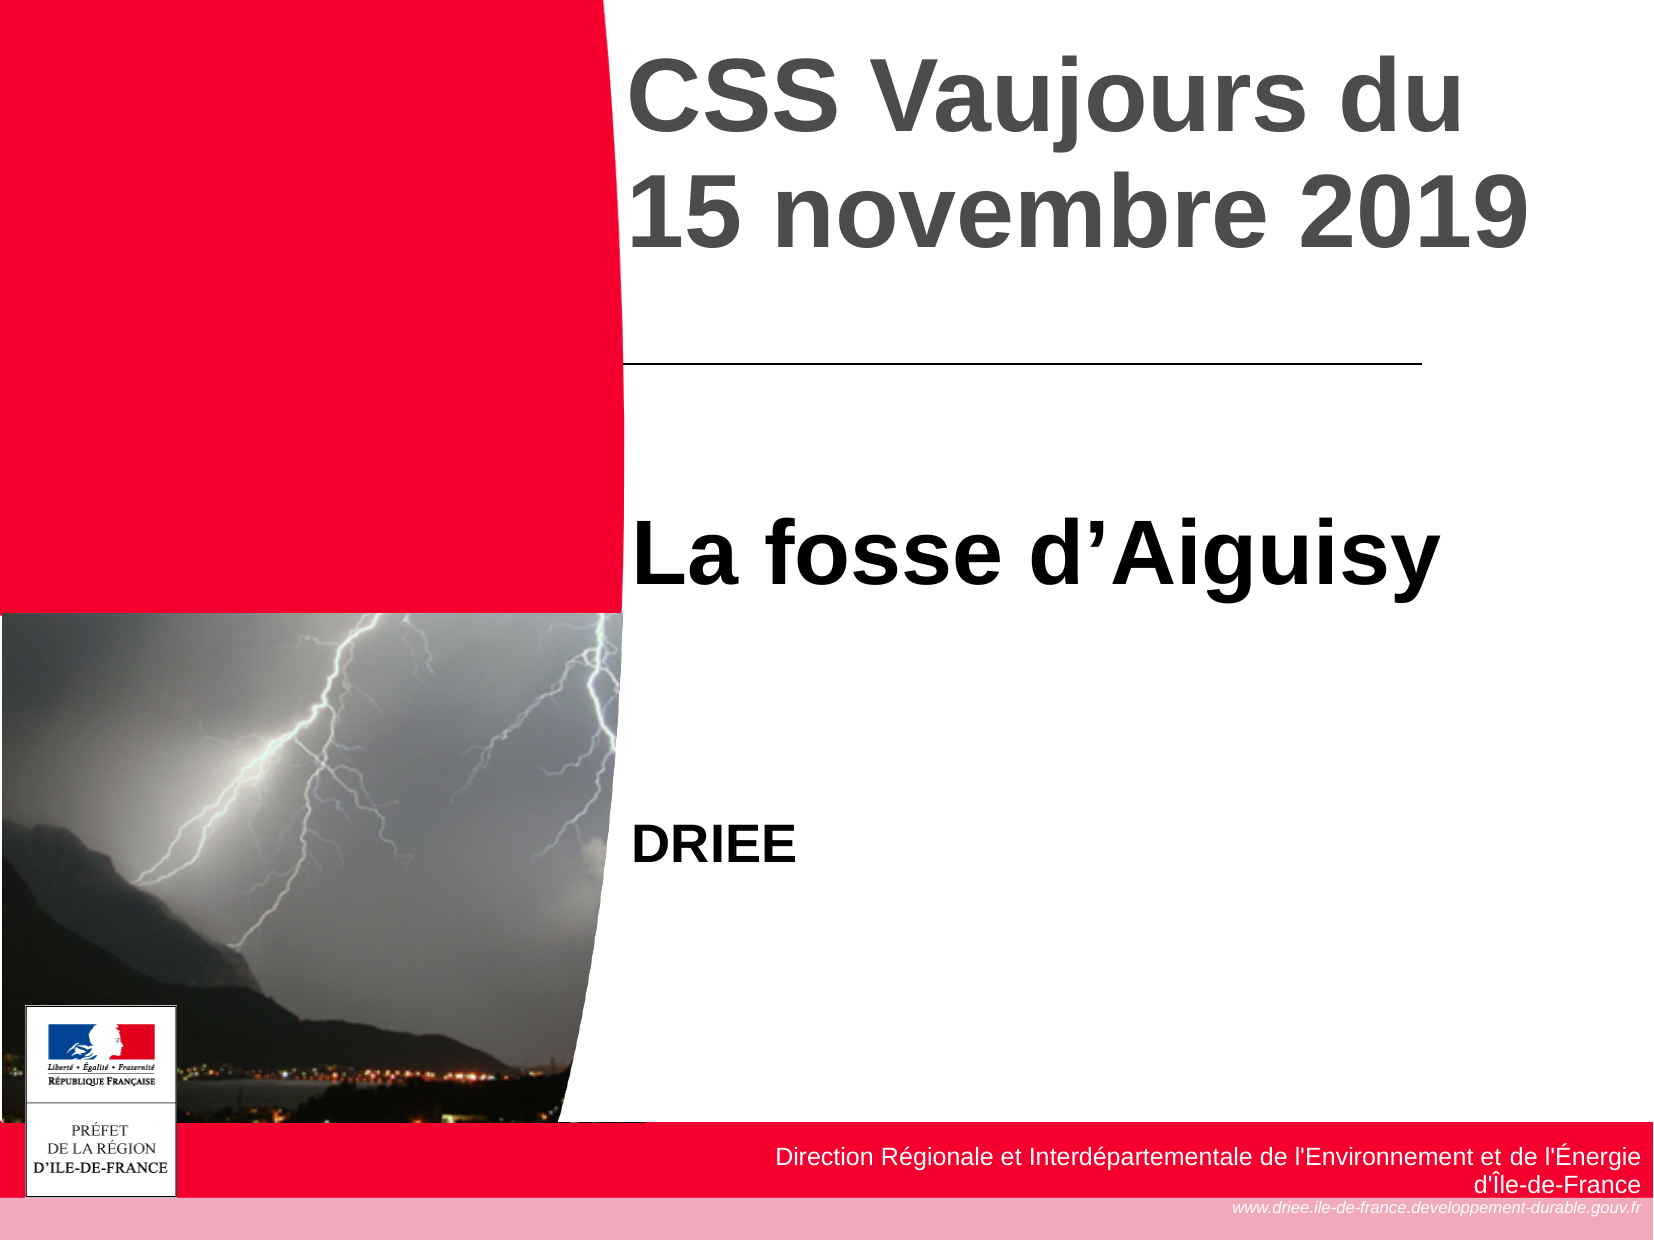

# CSS Vaujours du 15 novembre 2019
La fosse d’Aiguisy
DRIEE